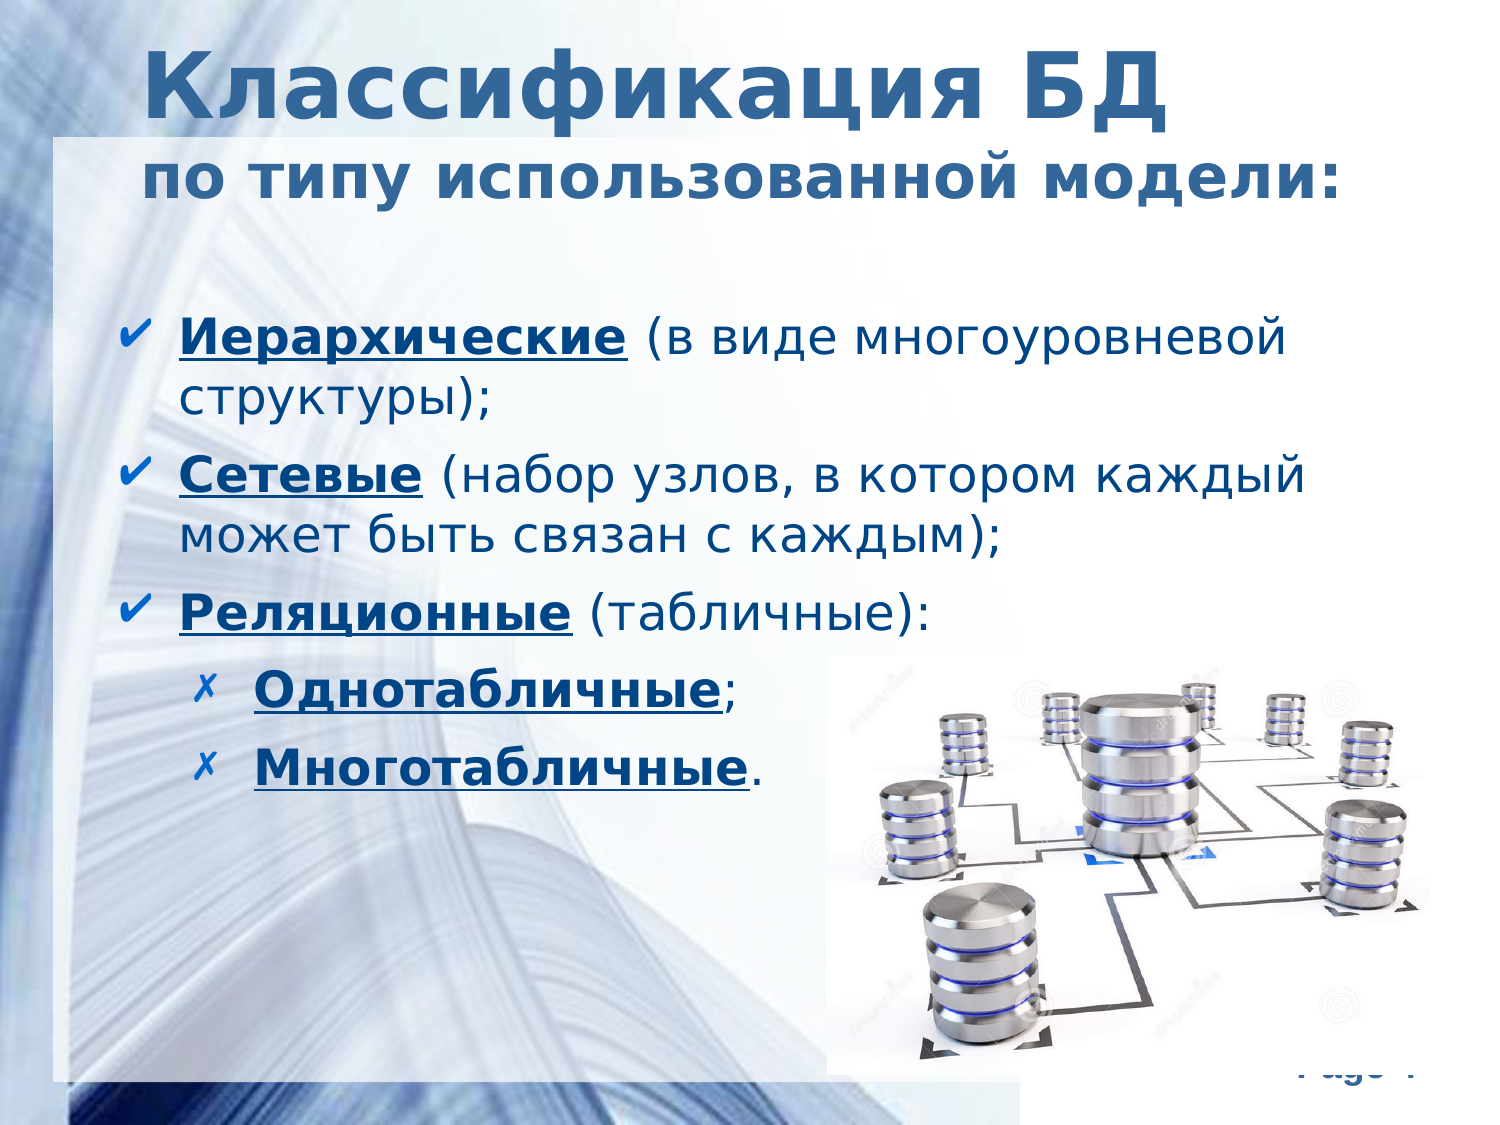

Классификация БД
по типу использованной модели:
Иерархические (в виде многоуровневой структуры);
Сетевые (набор узлов, в котором каждый может быть связан с каждым);
Реляционные (табличные):
Однотабличные;
Многотабличные.